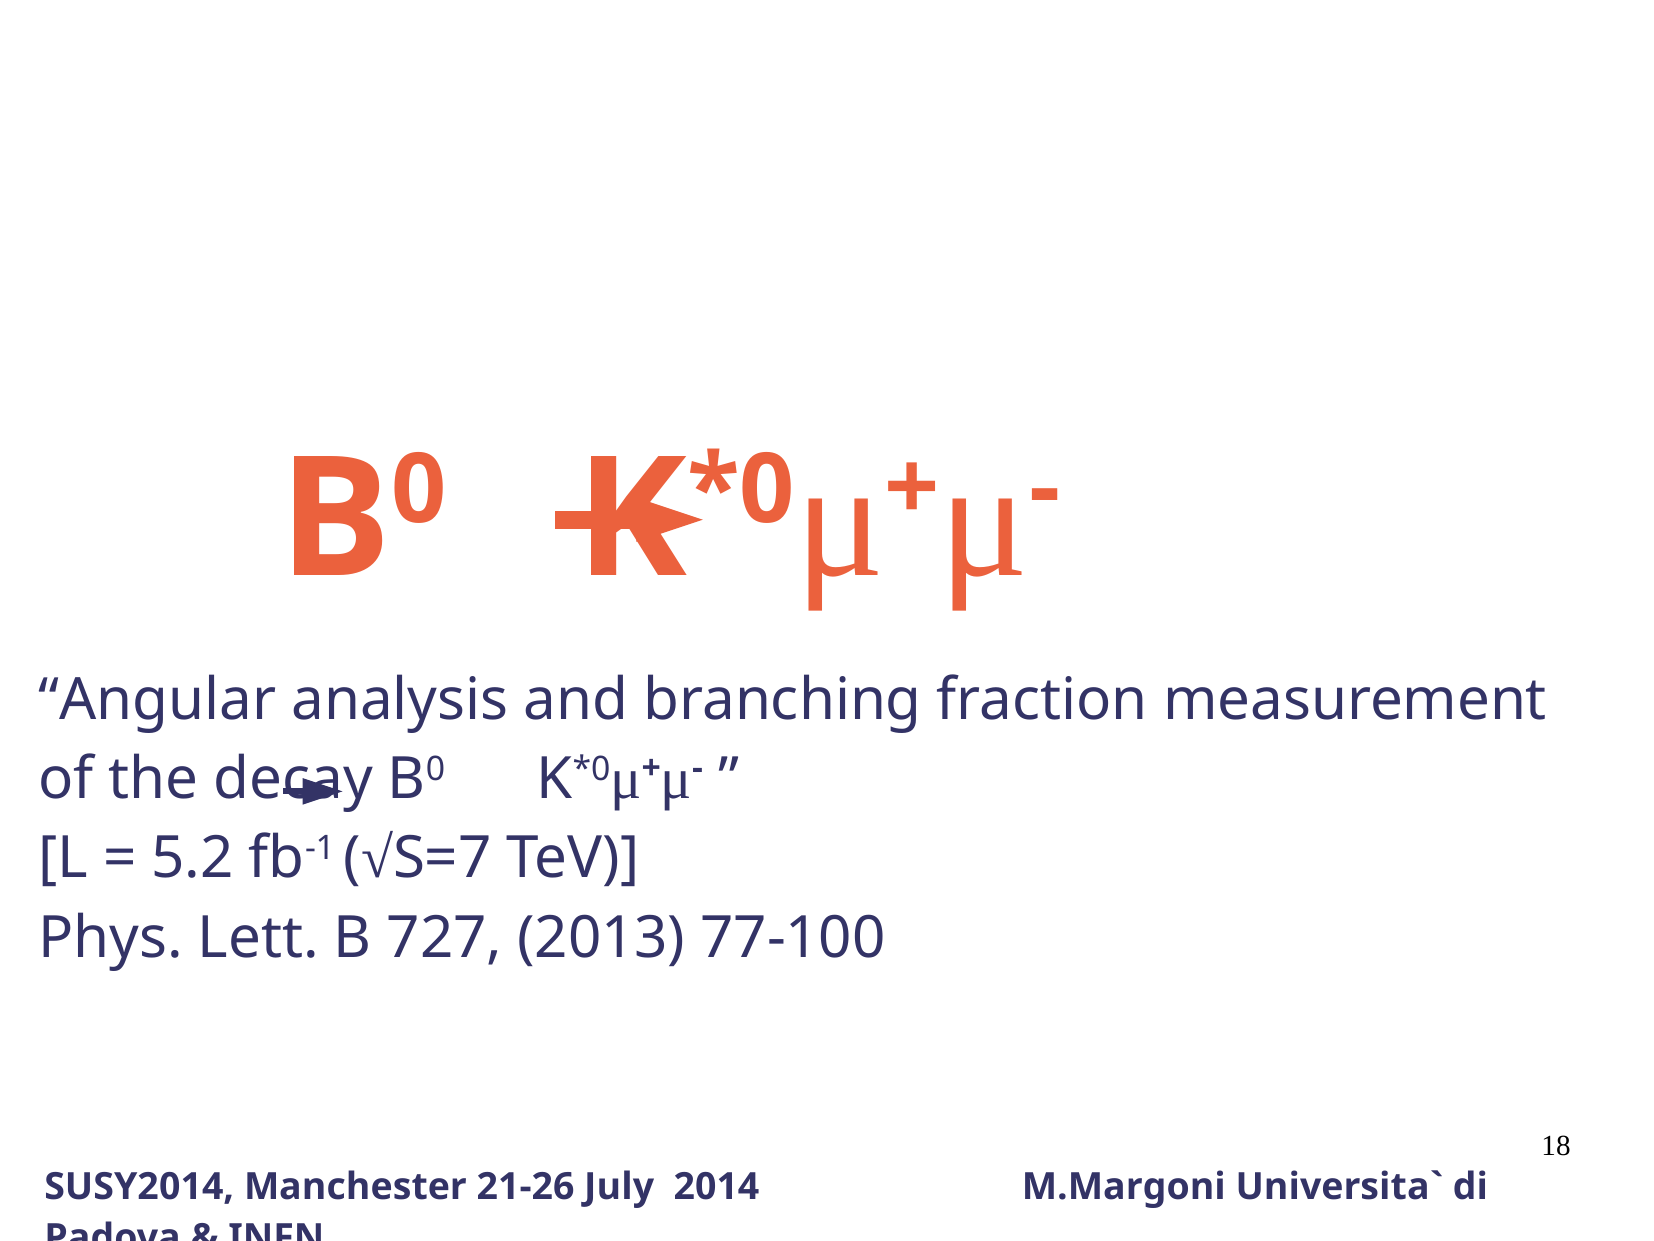

B0 K*0μ+μ-
“Angular analysis and branching fraction measurement of the decay B0 K*0μ+μ- ”
[L = 5.2 fb-1 (√S=7 TeV)]
Phys. Lett. B 727, (2013) 77-100
18
SUSY2014, Manchester 21-26 July 2014 M.Margoni Universita` di Padova & INFN